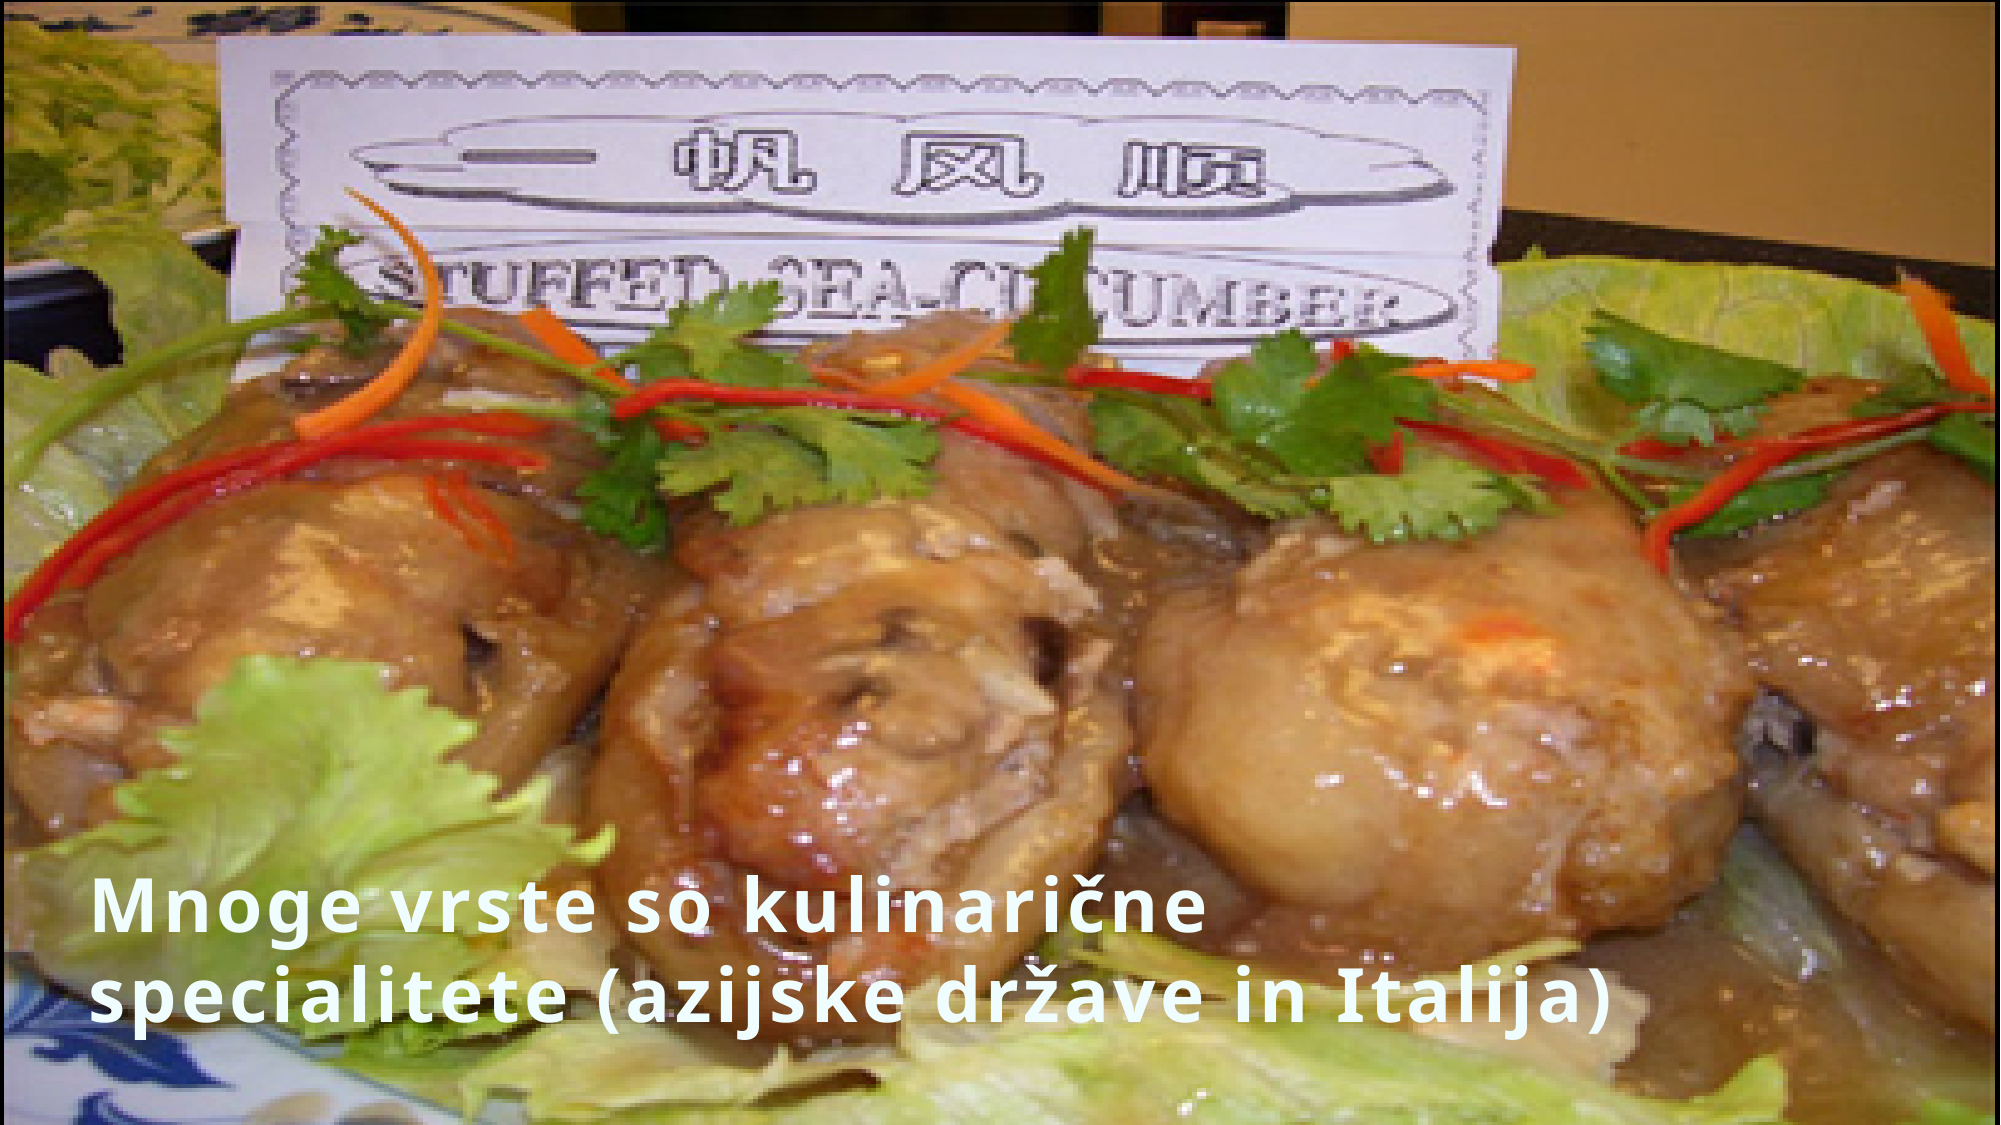

#
Mnoge vrste so kulinarične specialitete (azijske države in Italija)